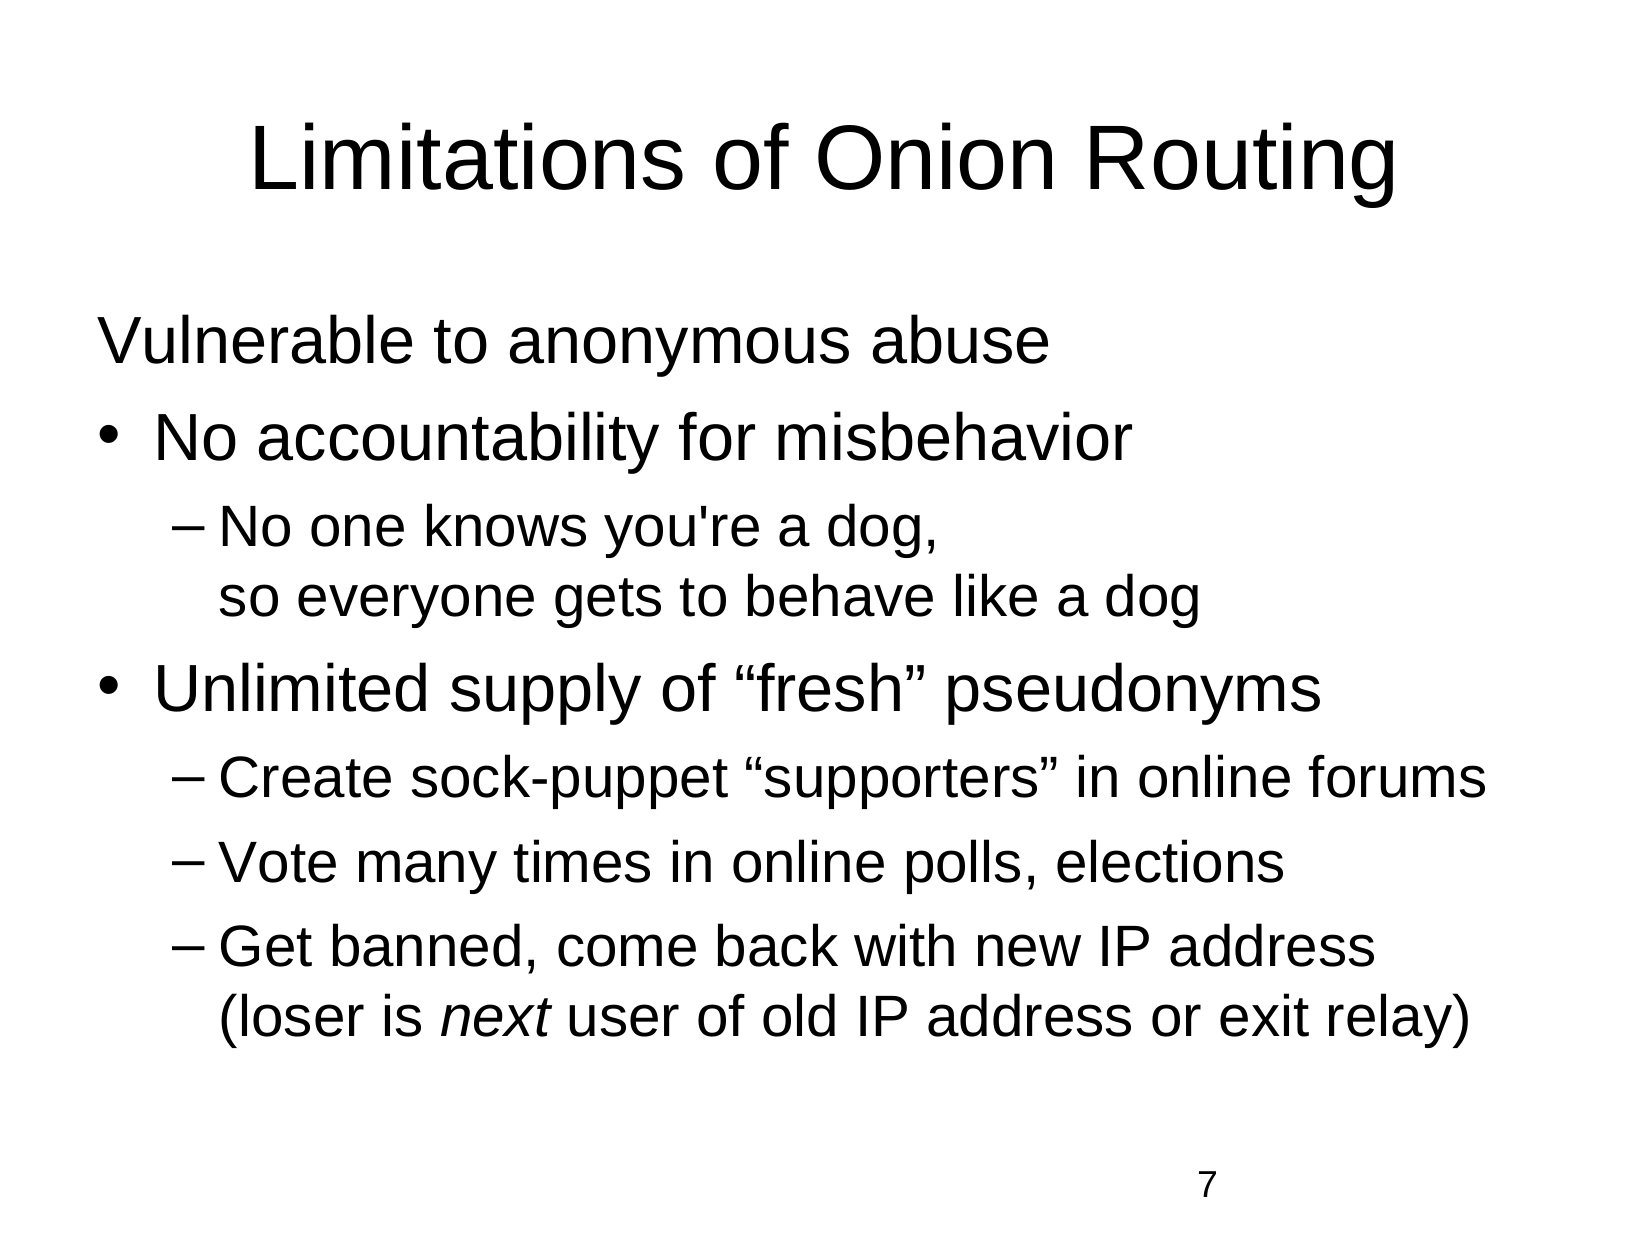

# Limitations of Onion Routing
Vulnerable to anonymous abuse
No accountability for misbehavior
No one knows you're a dog,
so everyone gets to behave like a dog
Unlimited supply of “fresh” pseudonyms
Create sock-puppet “supporters” in online forums
Vote many times in online polls, elections
Get banned, come back with new IP address
(loser is next user of old IP address or exit relay)
7